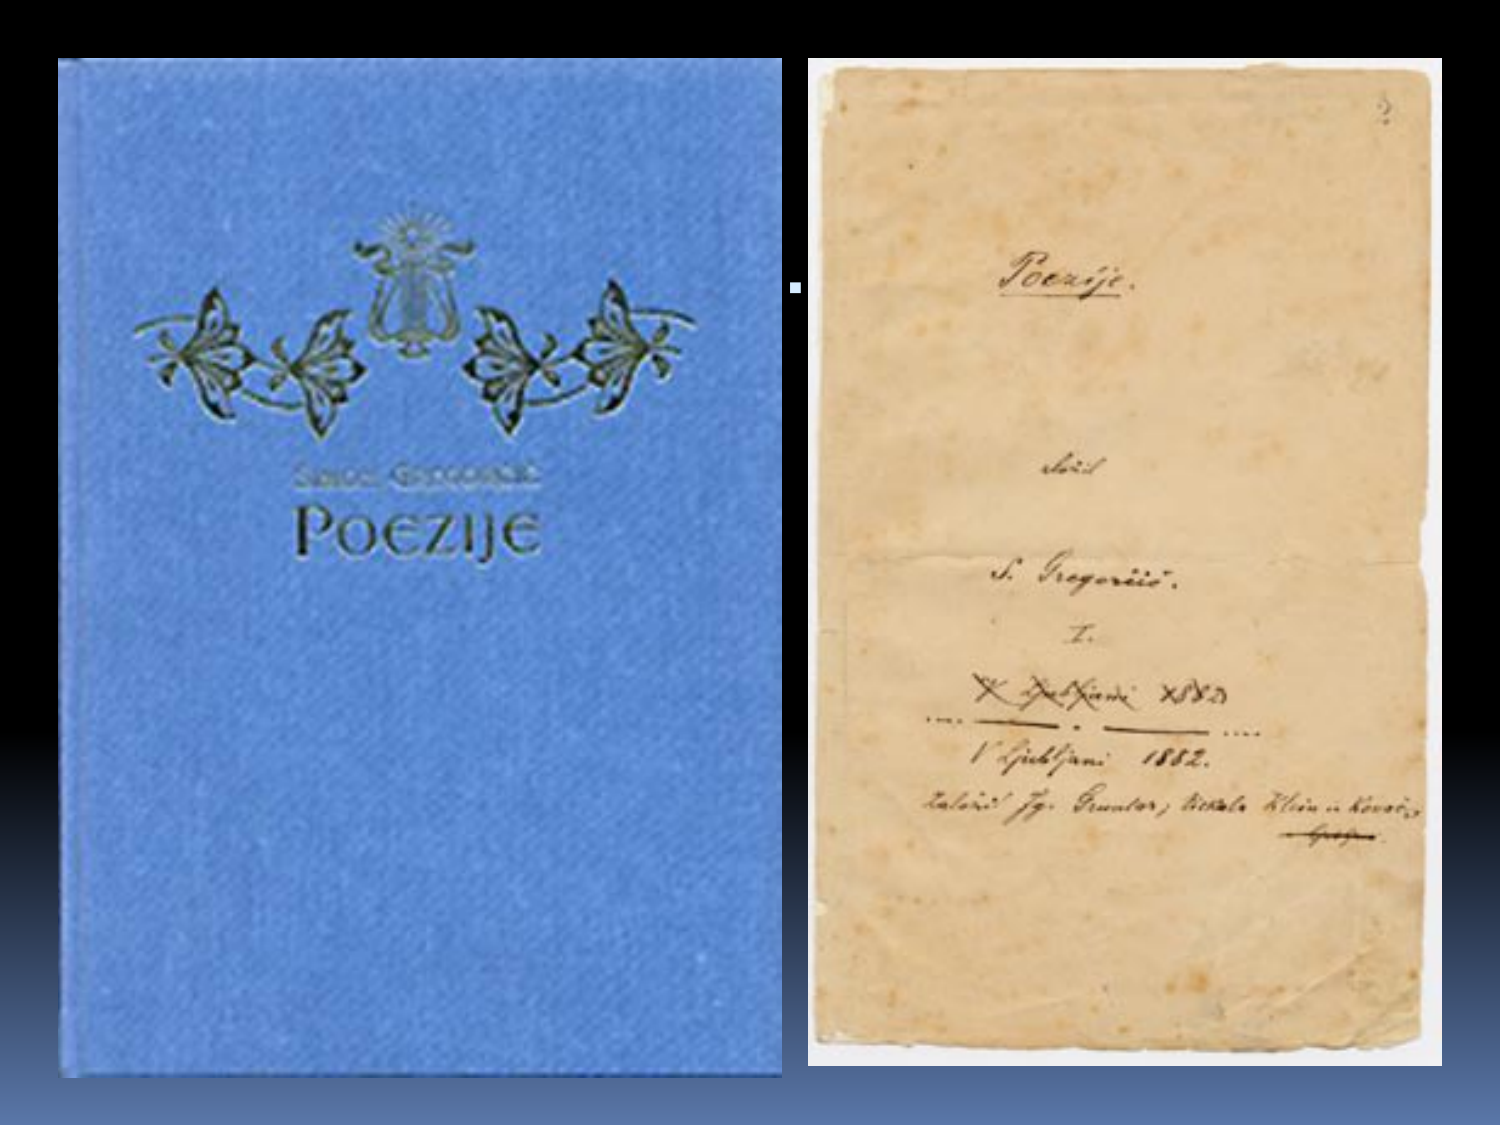

# Simon Gregorčič : DELA
Njegova najbolj znana dela so:
 - Soči
- Nazaj v planinski raj
- Slovo od Rihenberka
- Srce sirota
- Domovini
- Eno devo le bom ljubil
- Naša zastava
- Zvezna
- Človeka nikar
- Ujetega ptiča tožba
Najbolj slavna poezija je poezija posvečena reki SOČI
Simon Gregorčič je bil velik domoljub – DOMOLJUBNE PESMI